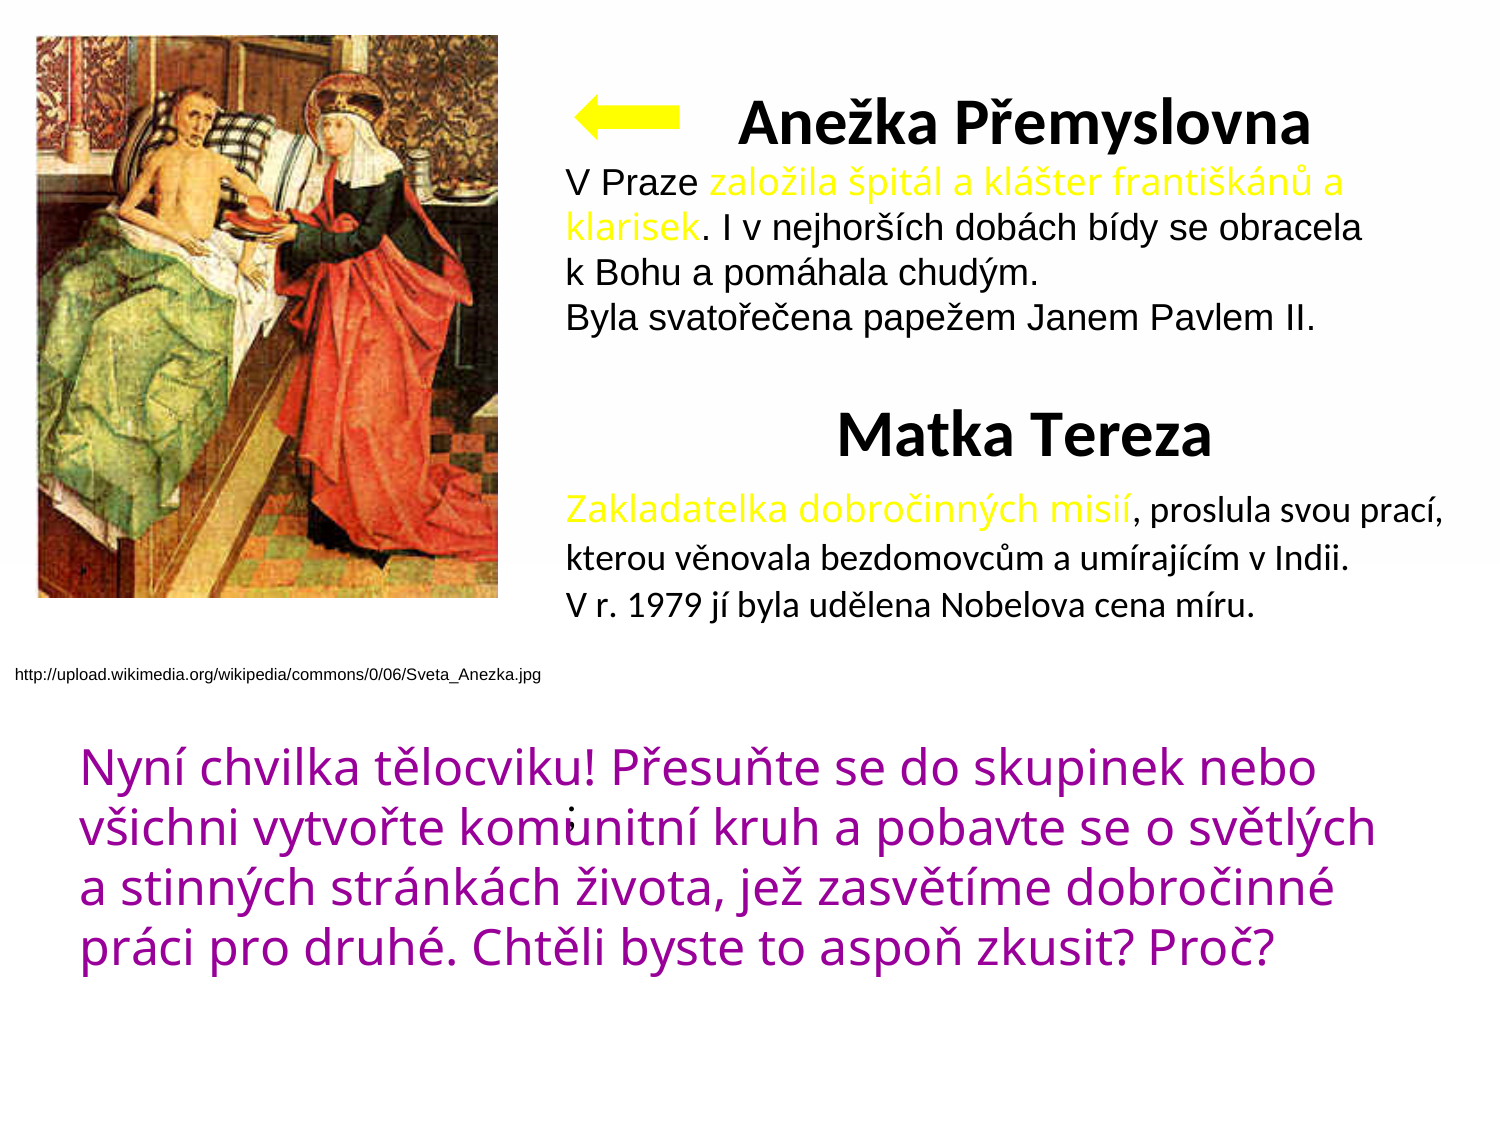

Anežka Přemyslovna
V Praze založila špitál a klášter františkánů a klarisek. I v nejhorších dobách bídy se obracela
k Bohu a pomáhala chudým.
Byla svatořečena papežem Janem Pavlem II.
# Matka Tereza
Zakladatelka dobročinných misií, proslula svou prací,
kterou věnovala bezdomovcům a umírajícím v Indii.
V r. 1979 jí byla udělena Nobelova cena míru.
;
http://upload.wikimedia.org/wikipedia/commons/0/06/Sveta_Anezka.jpg
Nyní chvilka tělocviku! Přesuňte se do skupinek nebo všichni vytvořte komunitní kruh a pobavte se o světlých a stinných stránkách života, jež zasvětíme dobročinné práci pro druhé. Chtěli byste to aspoň zkusit? Proč?